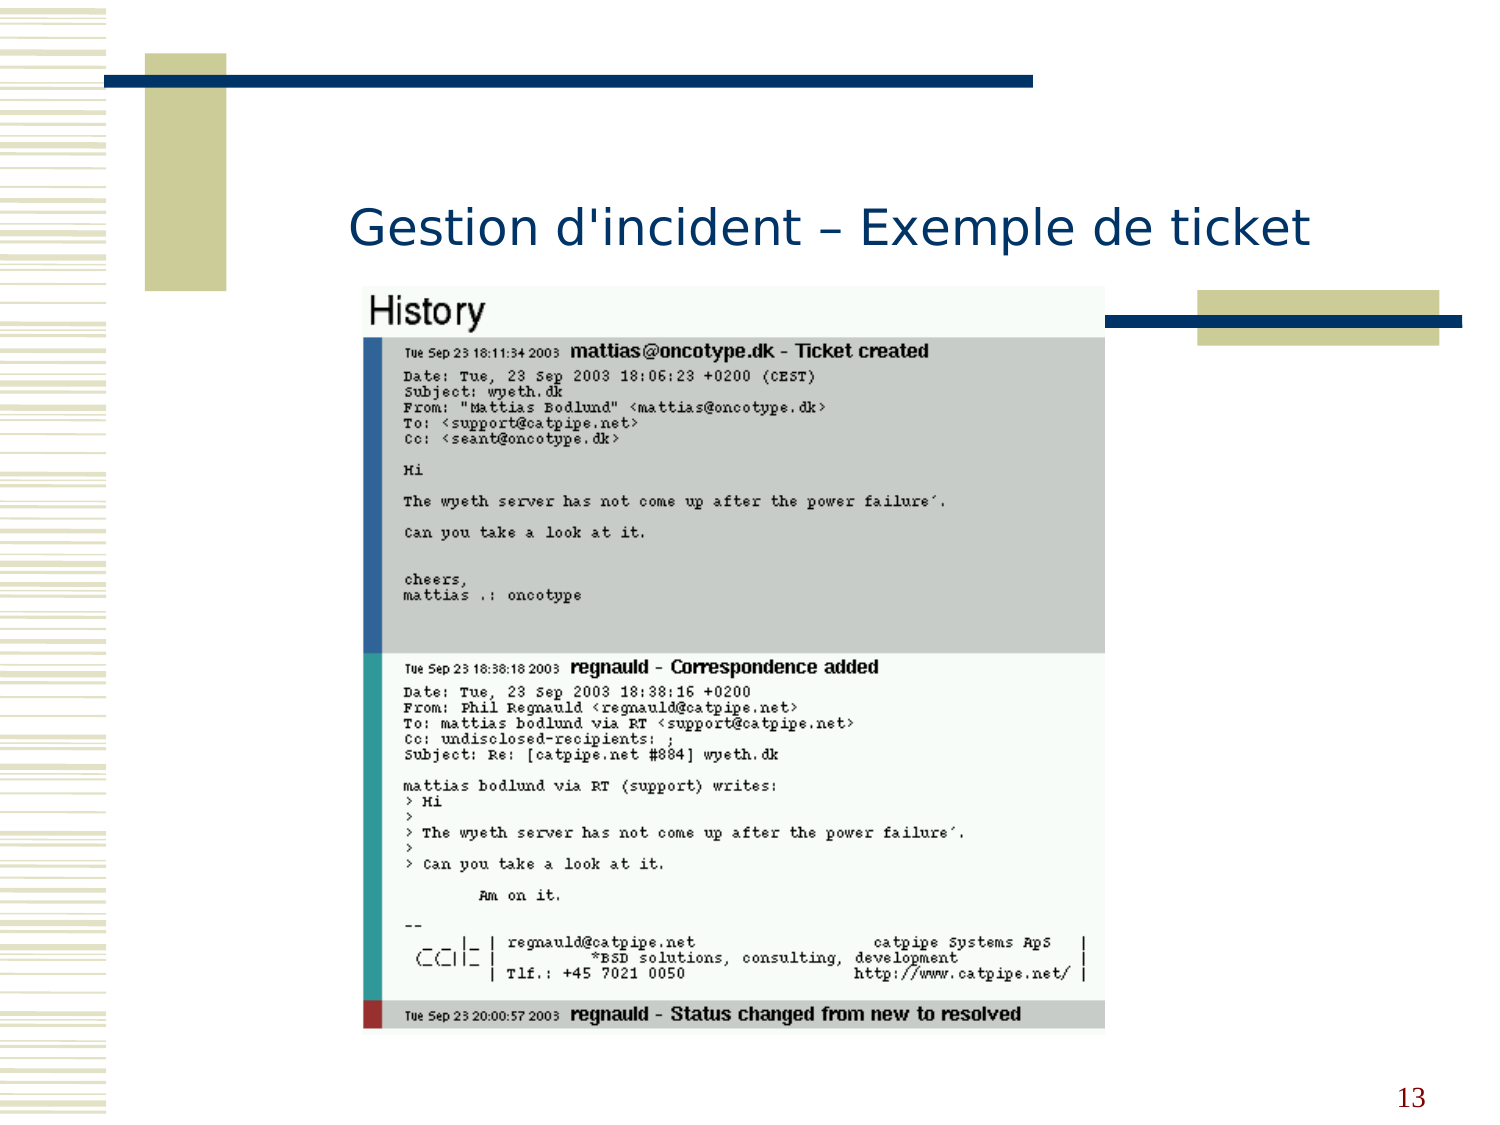

# Gestion d'incident – Exemple de ticket